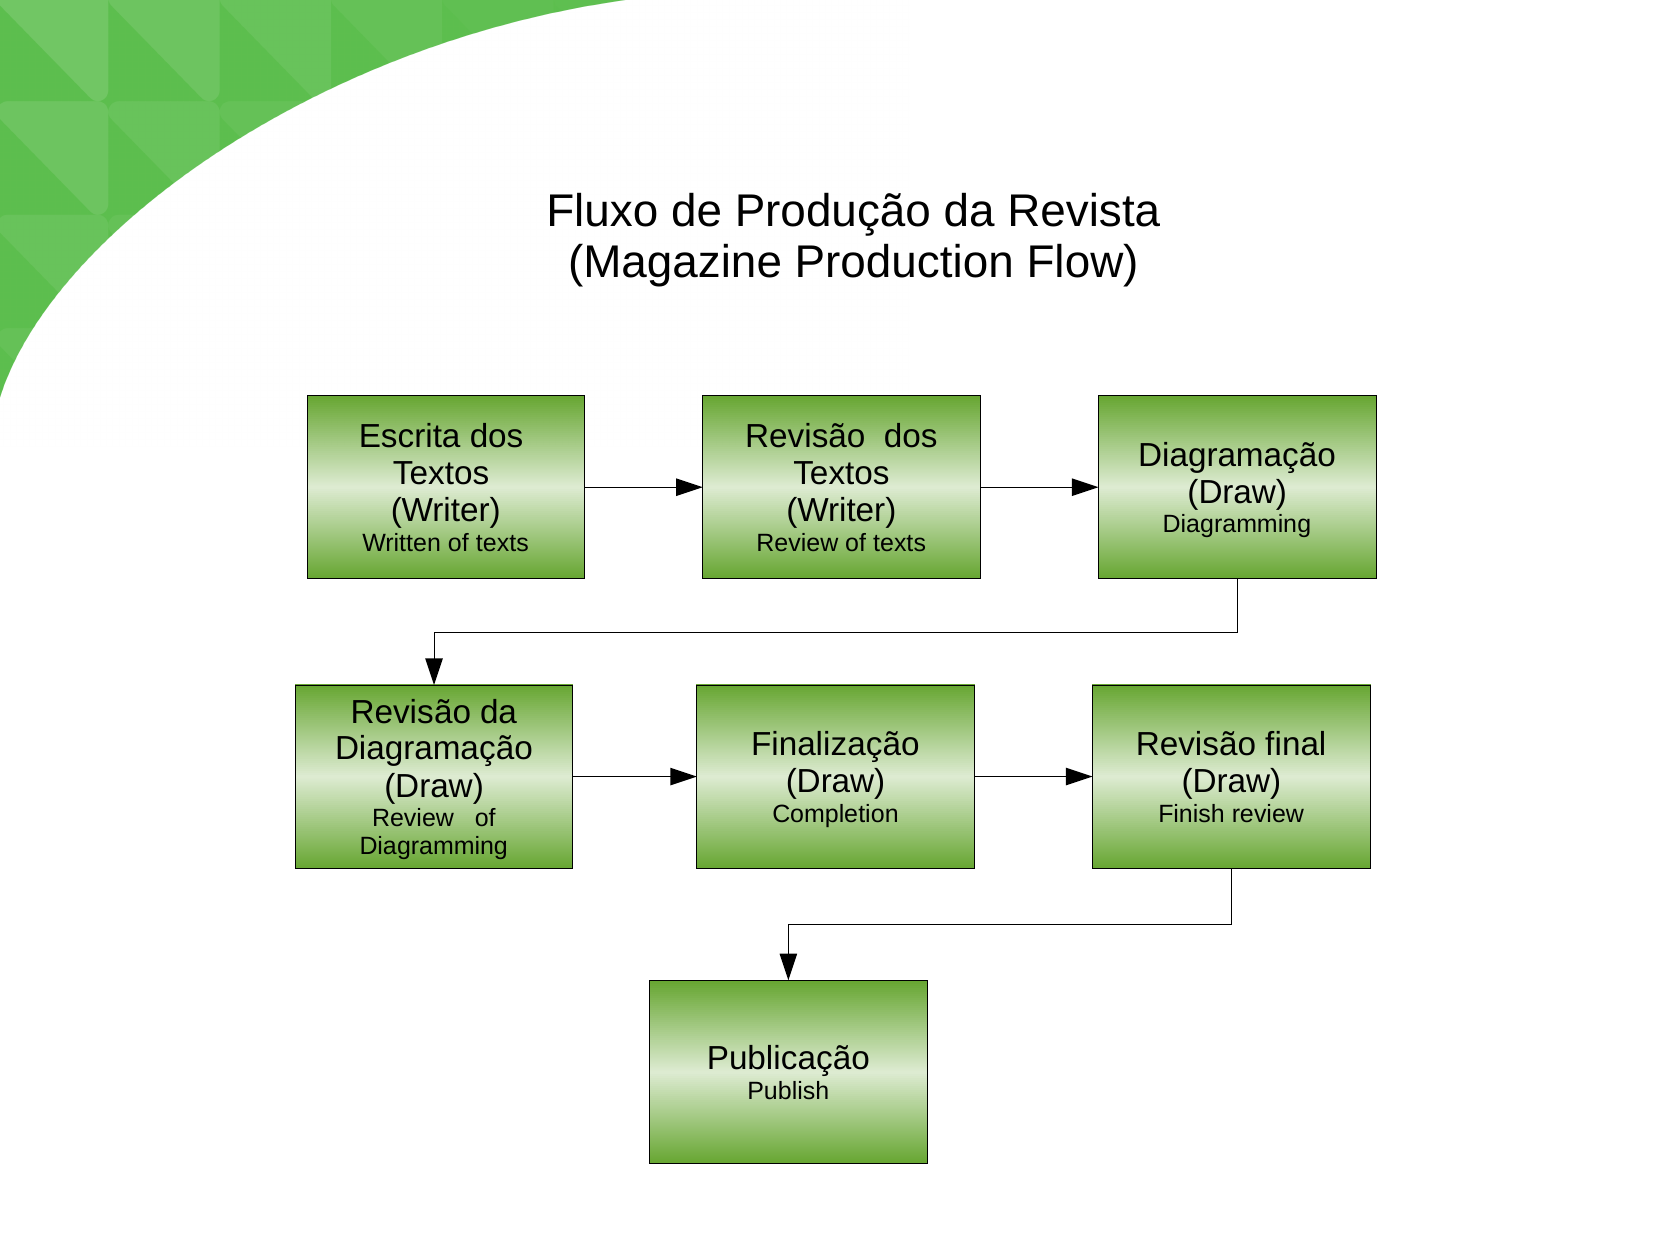

Fluxo de Produção da Revista
(Magazine Production Flow)
Escrita dos Textos
(Writer)
Written of texts
Revisão dos Textos
(Writer)
Review of texts
Diagramação
(Draw)
Diagramming
Revisão da Diagramação
(Draw)
Review of Diagramming
Finalização
(Draw)
Completion
Revisão final
(Draw)
Finish review
Publicação
Publish